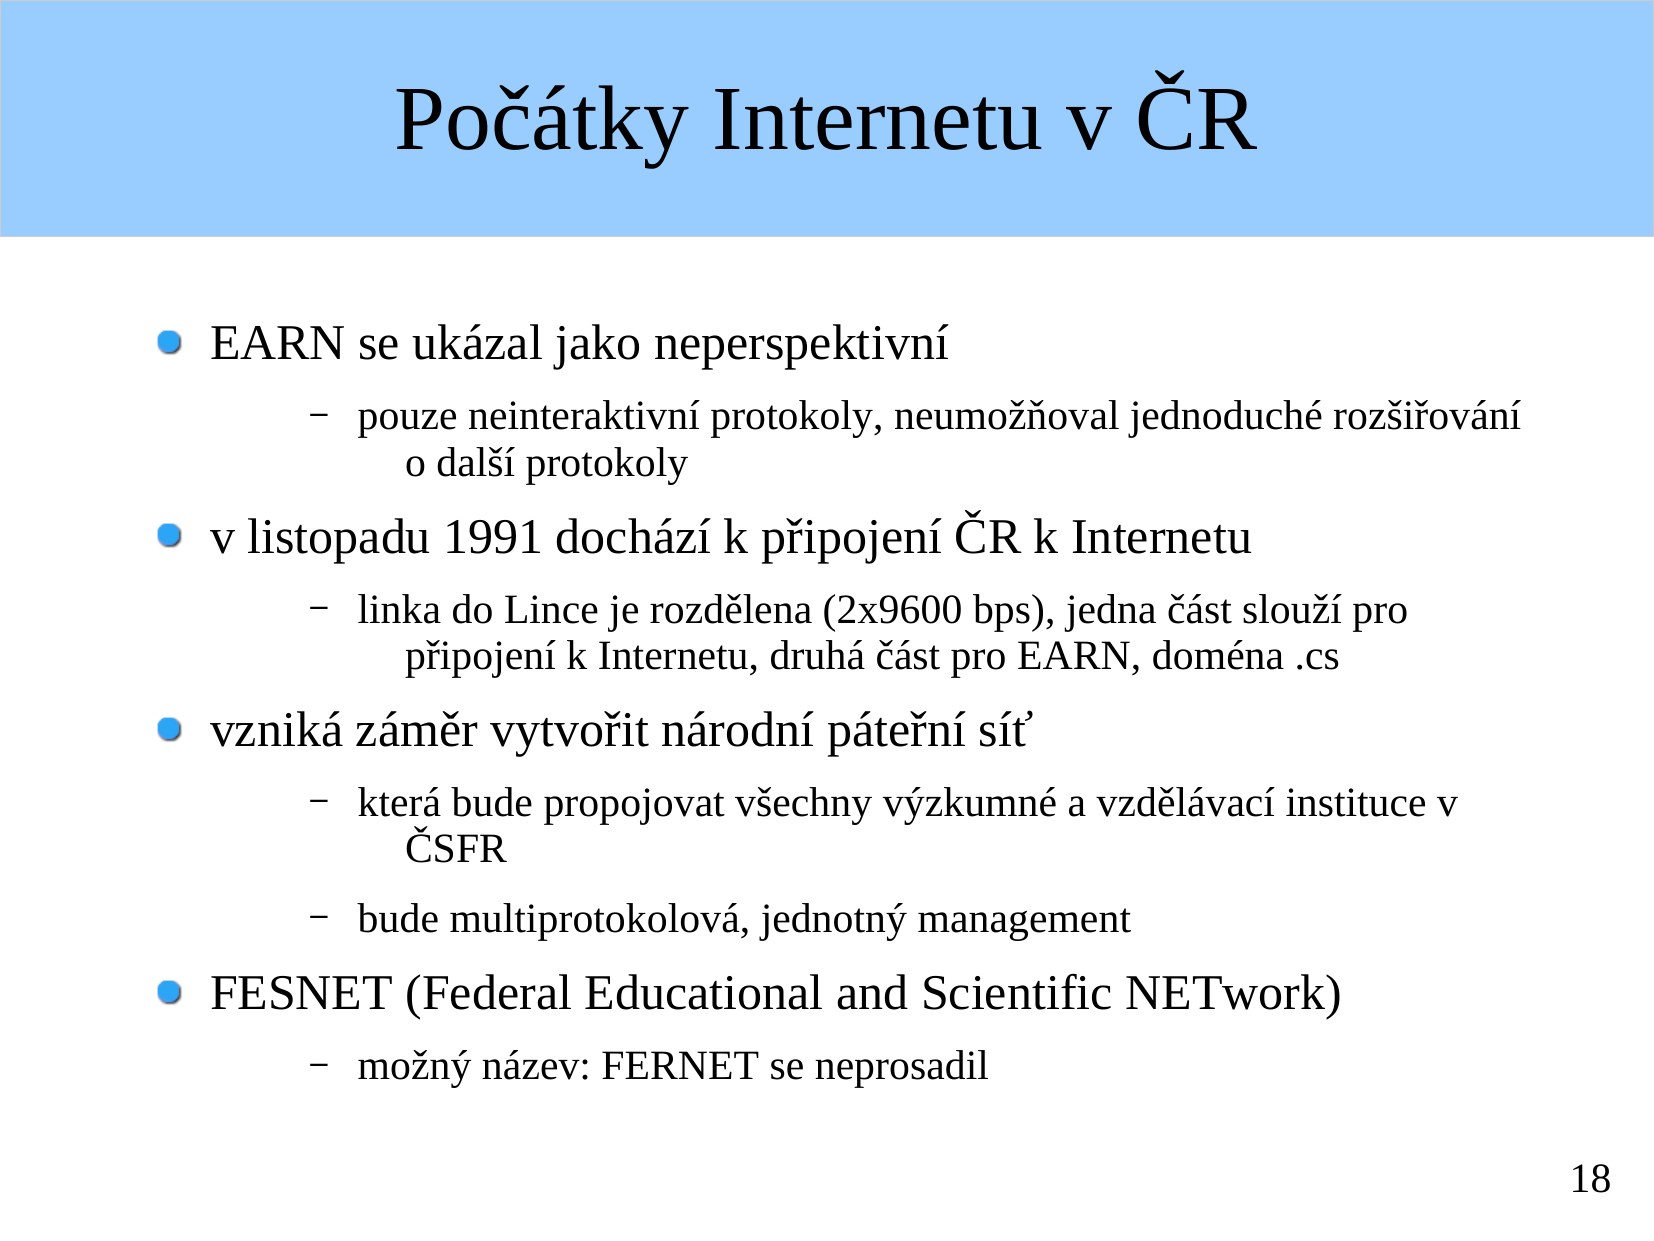

# Počátky Internetu v ČR
EARN se ukázal jako neperspektivní
pouze neinteraktivní protokoly, neumožňoval jednoduché rozšiřování o další protokoly
v listopadu 1991 dochází k připojení ČR k Internetu
linka do Lince je rozdělena (2x9600 bps), jedna část slouží pro připojení k Internetu, druhá část pro EARN, doména .cs
vzniká záměr vytvořit národní páteřní síť
která bude propojovat všechny výzkumné a vzdělávací instituce v ČSFR
bude multiprotokolová, jednotný management
FESNET (Federal Educational and Scientific NETwork)
možný název: FERNET se neprosadil